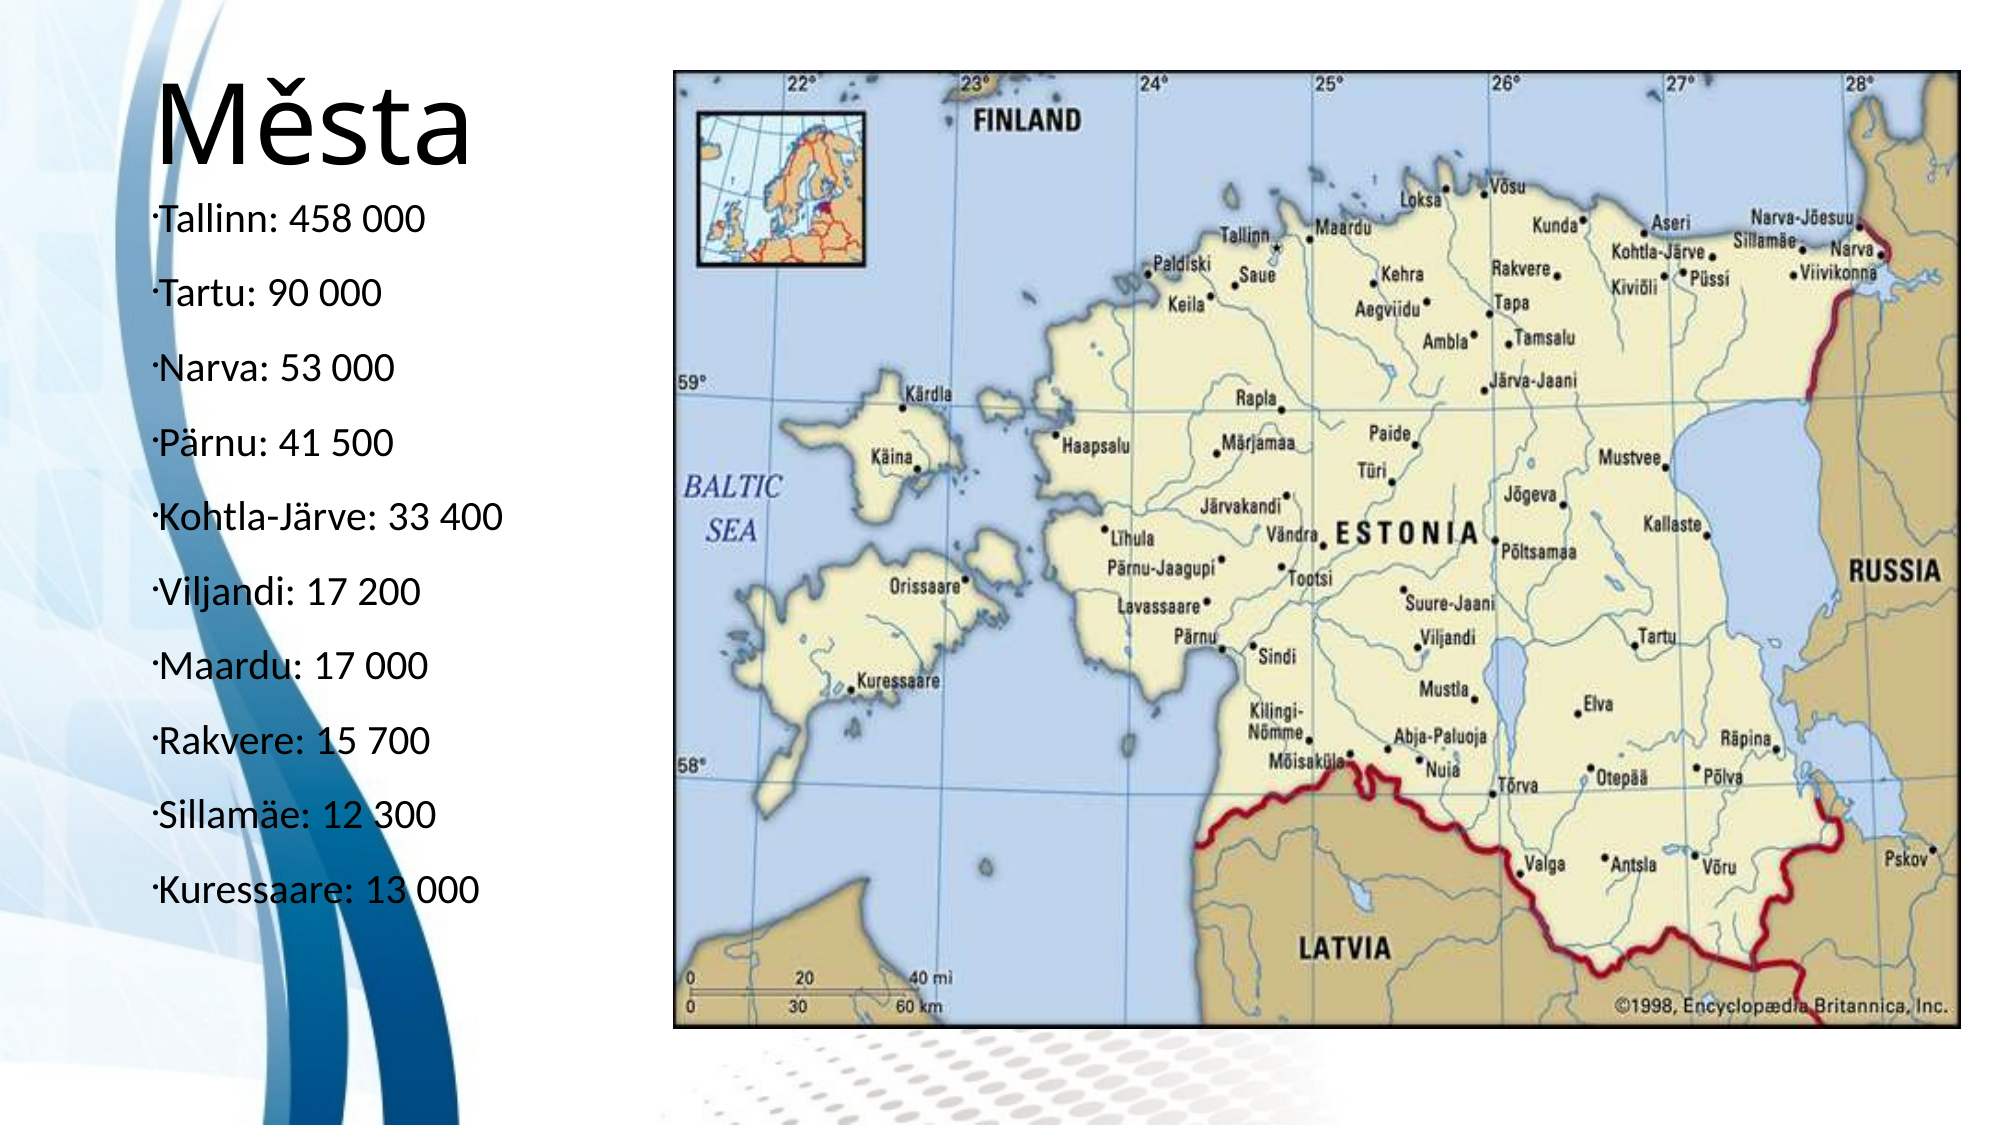

# Města
Tallinn: 458 000
Tartu: 90 000
Narva: 53 000
Pärnu: 41 500
Kohtla-Järve: 33 400
Viljandi: 17 200
Maardu: 17 000
Rakvere: 15 700
Sillamäe: 12 300
Kuressaare: 13 000